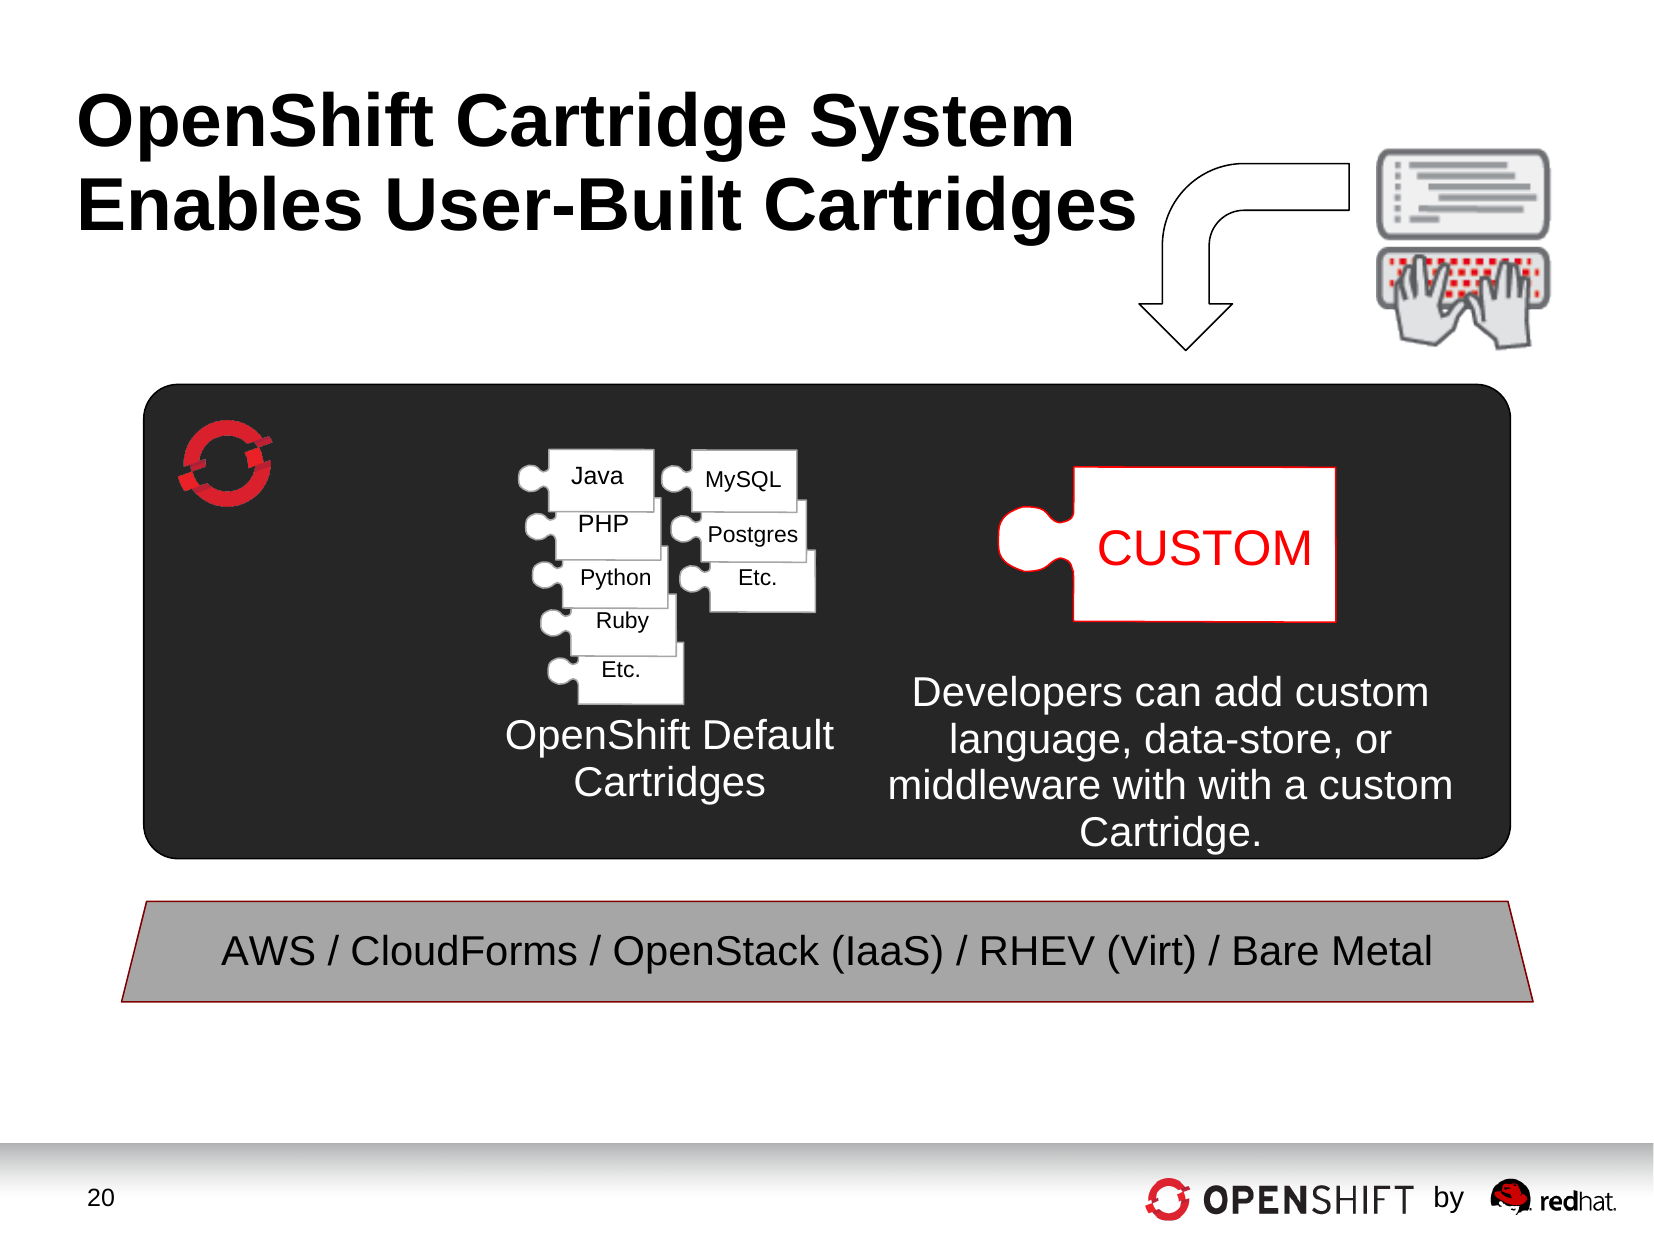

# OpenShift Cartridge System Enables User-Built Cartridges
Java
MySQL
CUSTOM
PHP
Postgres
Python
Etc.
Ruby
Etc.
Developers can add custom language, data-store, or middleware with with a custom Cartridge.
OpenShift Default
Cartridges
AWS / CloudForms / OpenStack (IaaS) / RHEV (Virt) / Bare Metal